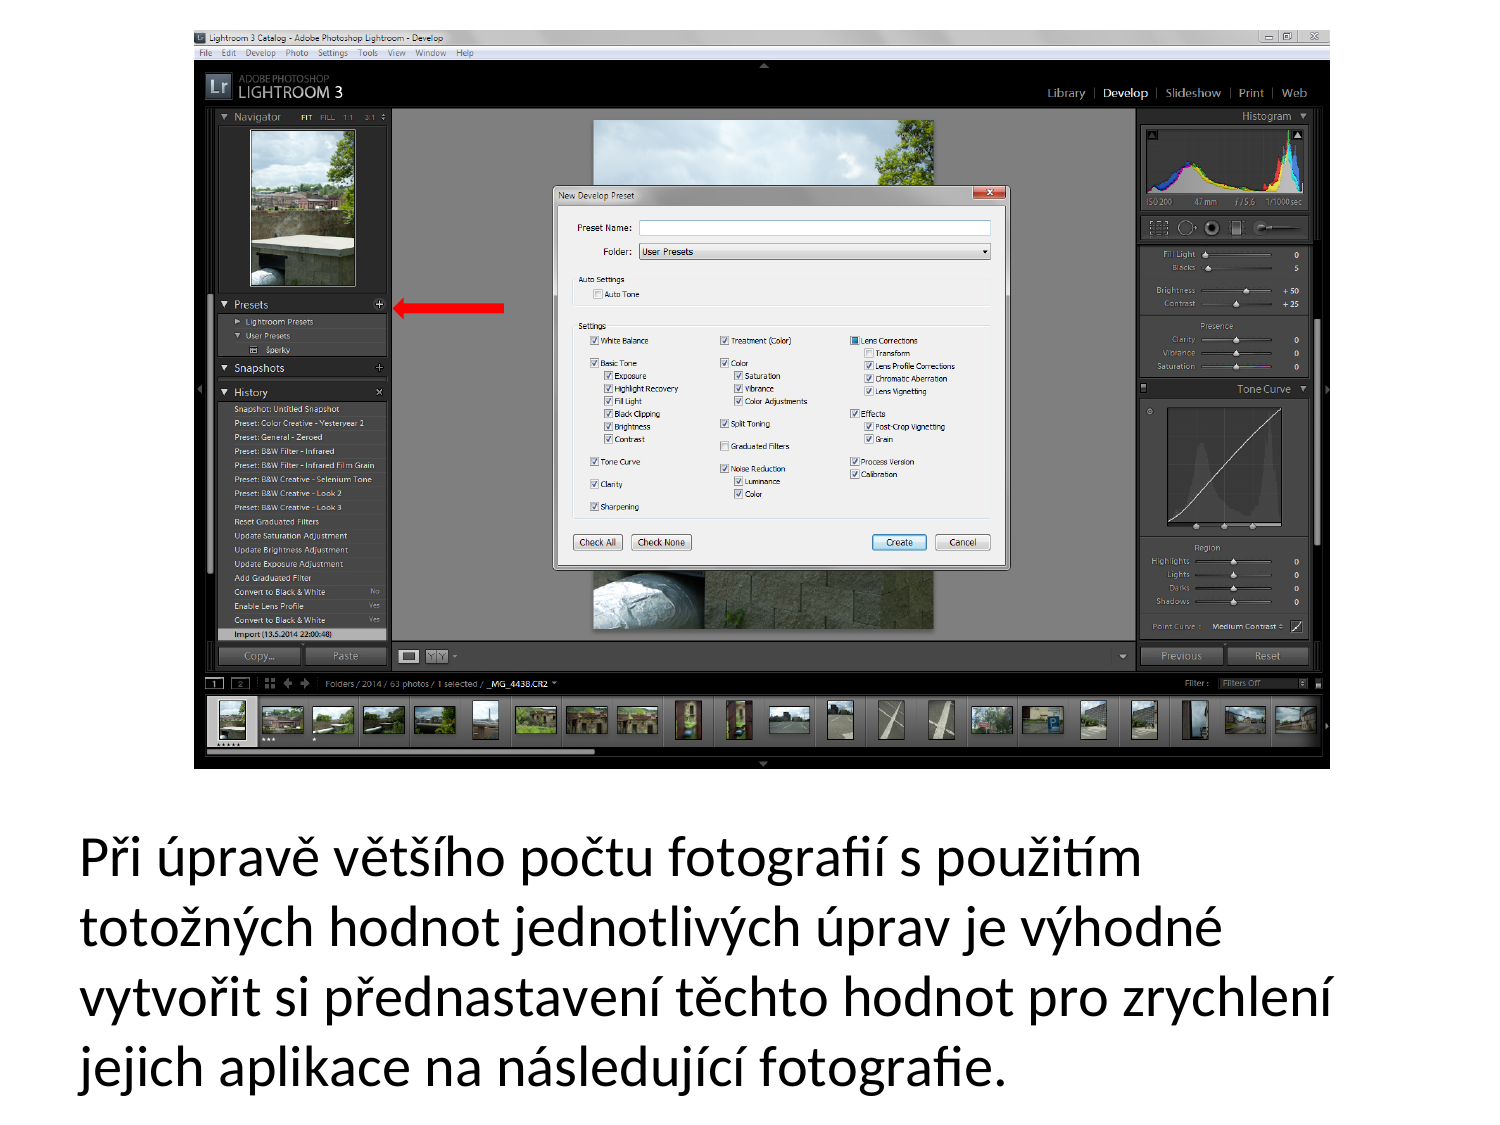

Při úpravě většího počtu fotografií s použitím totožných hodnot jednotlivých úprav je výhodné vytvořit si přednastavení těchto hodnot pro zrychlení jejich aplikace na následující fotografie.